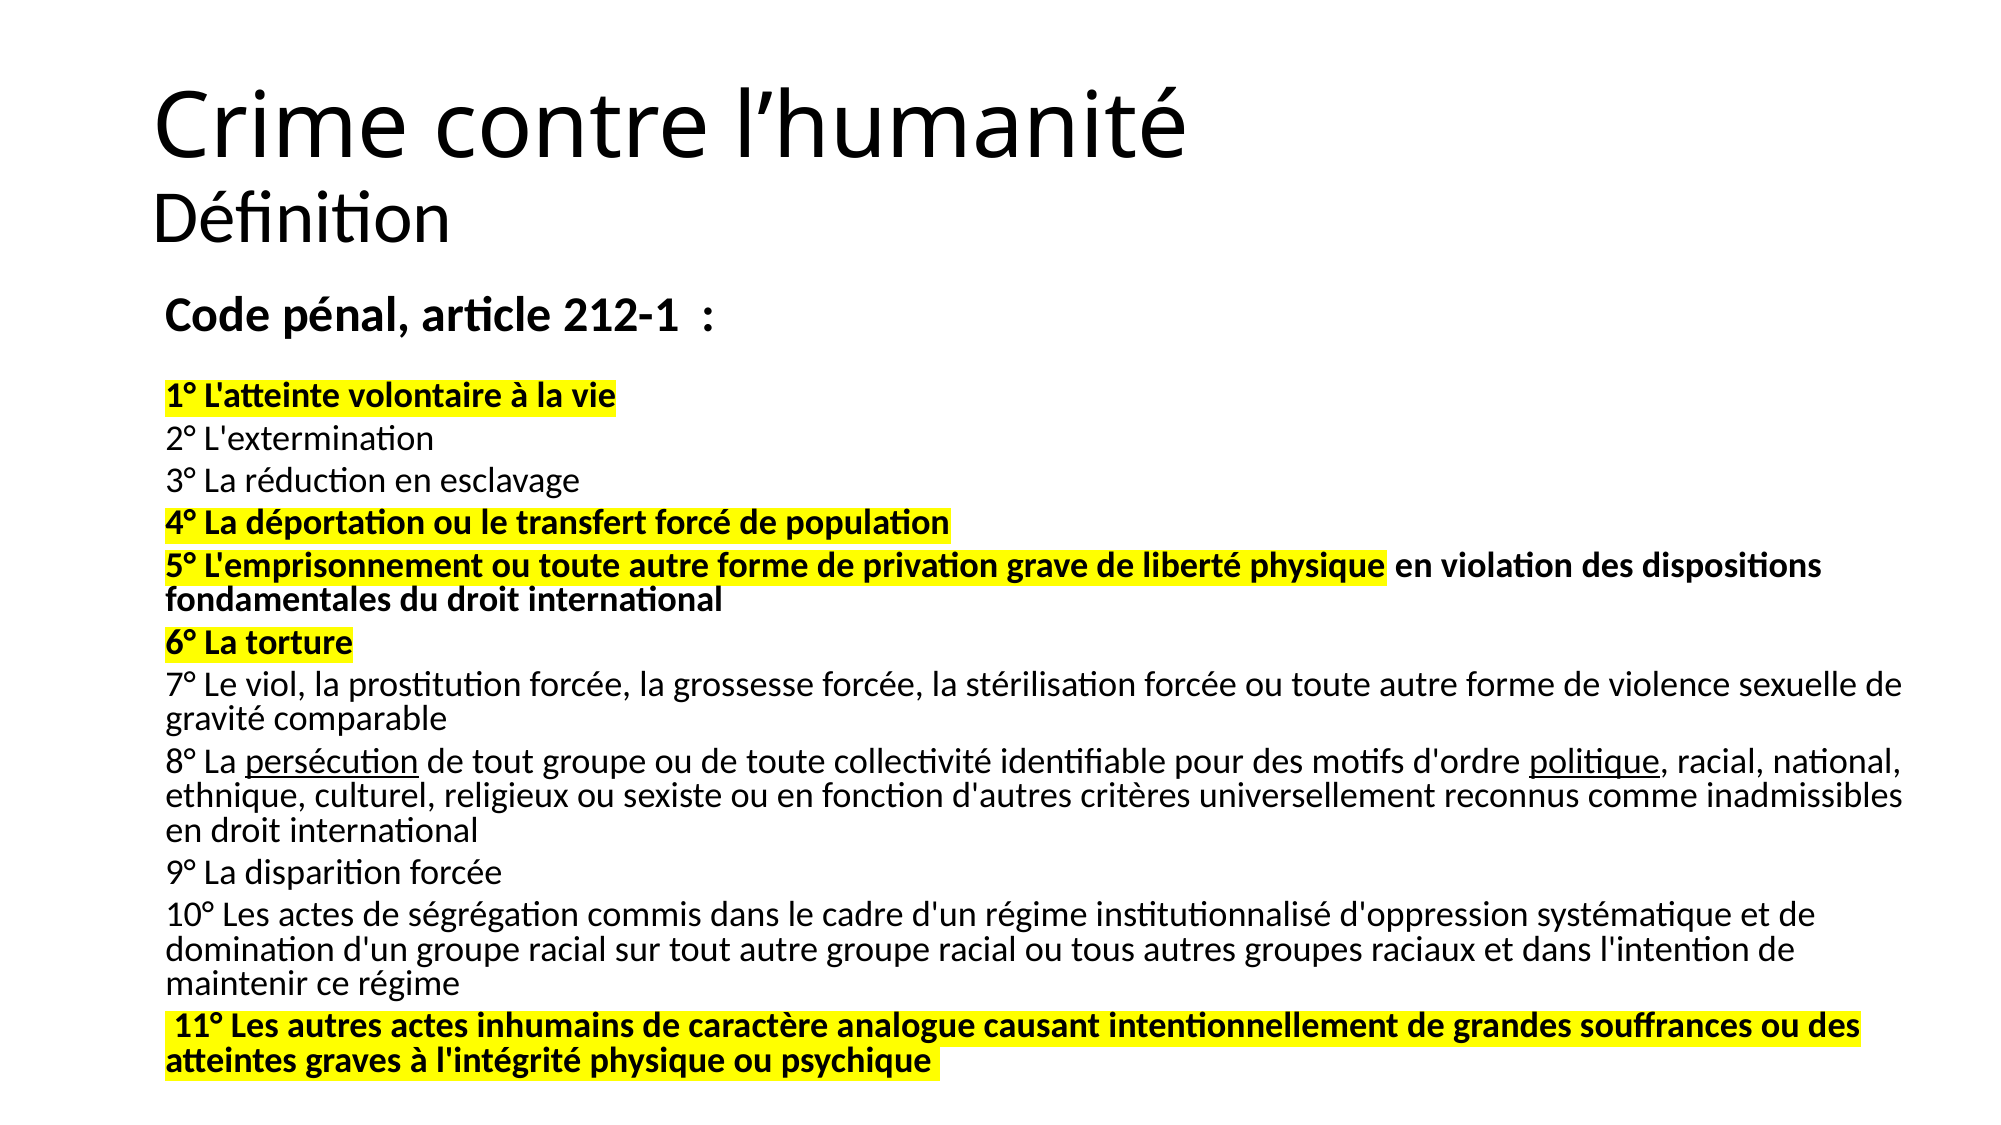

# Crime contre l’humanité Définition
Code pénal, article 212-1 :
1° L'atteinte volontaire à la vie
2° L'extermination
3° La réduction en esclavage
4° La déportation ou le transfert forcé de population
5° L'emprisonnement ou toute autre forme de privation grave de liberté physique en violation des dispositions fondamentales du droit international
6° La torture
7° Le viol, la prostitution forcée, la grossesse forcée, la stérilisation forcée ou toute autre forme de violence sexuelle de gravité comparable
8° La persécution de tout groupe ou de toute collectivité identifiable pour des motifs d'ordre politique, racial, national, ethnique, culturel, religieux ou sexiste ou en fonction d'autres critères universellement reconnus comme inadmissibles en droit international
9° La disparition forcée
10° Les actes de ségrégation commis dans le cadre d'un régime institutionnalisé d'oppression systématique et de domination d'un groupe racial sur tout autre groupe racial ou tous autres groupes raciaux et dans l'intention de maintenir ce régime
 11° Les autres actes inhumains de caractère analogue causant intentionnellement de grandes souffrances ou des atteintes graves à l'intégrité physique ou psychique